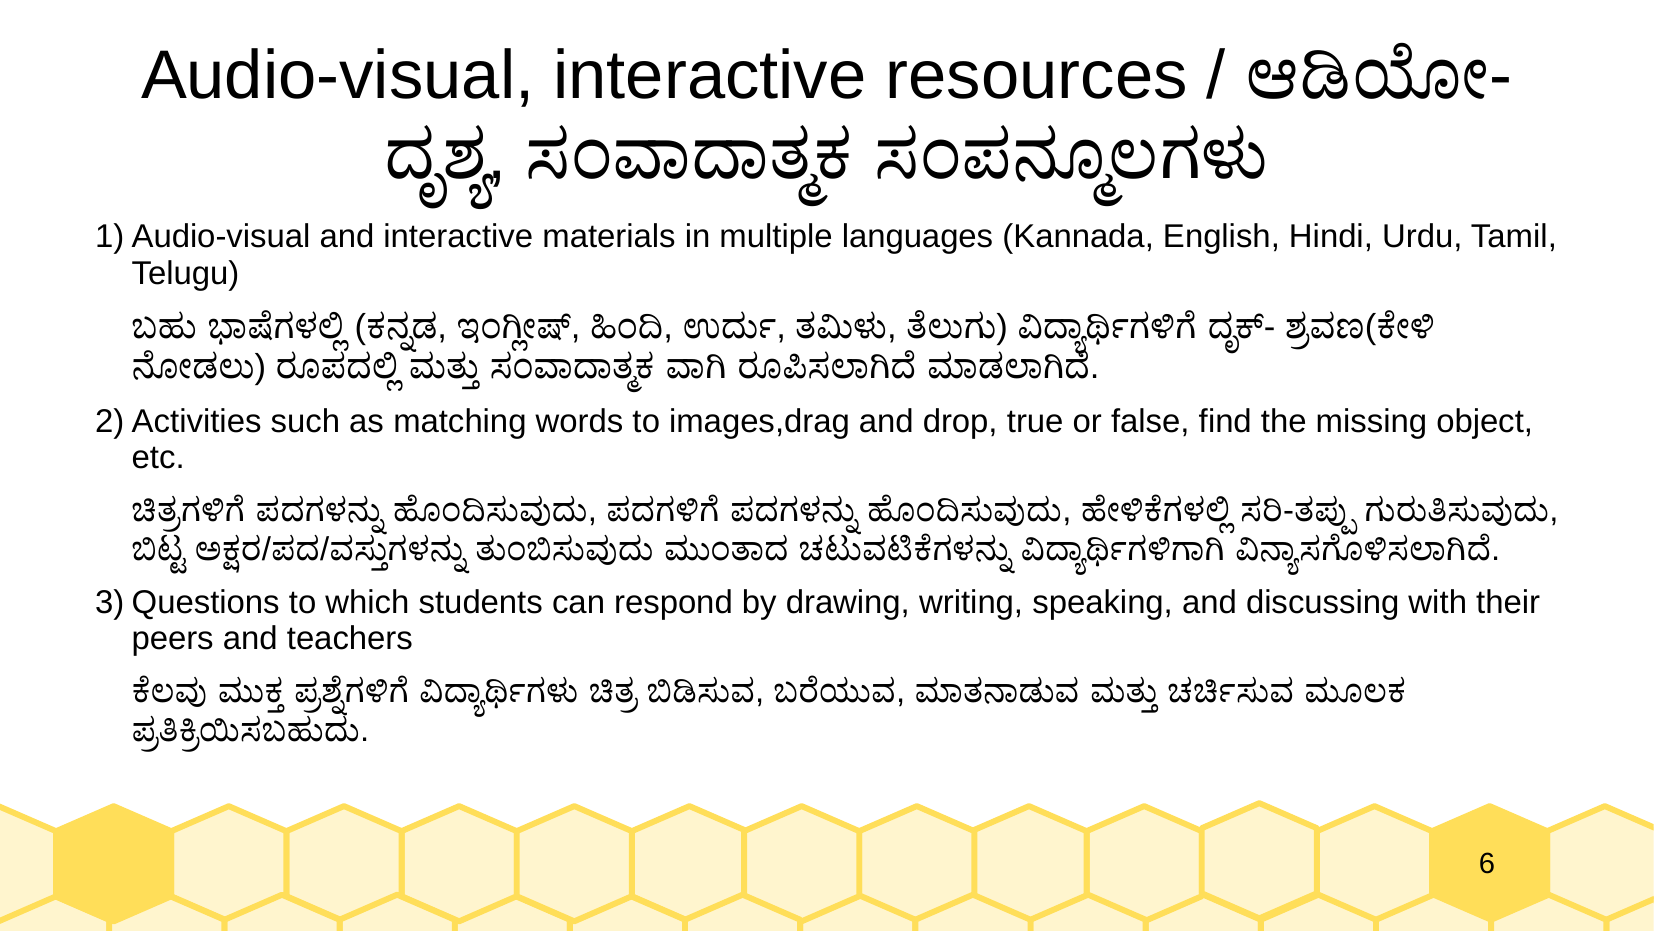

# Audio-visual, interactive resources / ಆಡಿಯೋ-ದೃಶ್ಯ, ಸಂವಾದಾತ್ಮಕ ಸಂಪನ್ಮೂಲಗಳು
Audio-visual and interactive materials in multiple languages (Kannada, English, Hindi, Urdu, Tamil, Telugu)
ಬಹು ಭಾಷೆಗಳಲ್ಲಿ (ಕನ್ನಡ, ಇಂಗ್ಲೀಷ್, ಹಿಂದಿ, ಉರ್ದು, ತಮಿಳು, ತೆಲುಗು) ವಿದ್ಯಾರ್ಥಿಗಳಿಗೆ ದೃಕ್‍- ಶ್ರವಣ(ಕೇಳಿ ನೋಡಲು) ರೂಪದಲ್ಲಿ ಮತ್ತು ಸಂವಾದಾತ್ಮಕ ವಾಗಿ ರೂಪಿಸಲಾಗಿದೆ ಮಾಡಲಾಗಿದೆ.
Activities such as matching words to images,drag and drop, true or false, find the missing object, etc.
ಚಿತ್ರಗಳಿಗೆ ಪದಗಳನ್ನು ಹೊಂದಿಸುವುದು, ಪದಗಳಿಗೆ ಪದಗಳನ್ನು ಹೊಂದಿಸುವುದು, ಹೇಳಿಕೆಗಳಲ್ಲಿ ಸರಿ-ತಪ್ಪು ಗುರುತಿಸುವುದು, ಬಿಟ್ಟ ಅಕ್ಷರ/ಪದ/ವಸ್ತುಗಳನ್ನು ತುಂಬಿಸುವುದು ಮುಂತಾದ ಚಟುವಟಿಕೆಗಳನ್ನು ವಿದ್ಯಾರ್ಥಿಗಳಿಗಾಗಿ ವಿನ್ಯಾಸಗೊಳಿಸಲಾಗಿದೆ.
Questions to which students can respond by drawing, writing, speaking, and discussing with their peers and teachers
ಕೆಲವು ಮುಕ್ತ ಪ್ರಶ್ನೆಗಳಿಗೆ ವಿದ್ಯಾರ್ಥಿಗಳು ಚಿತ್ರ ಬಿಡಿಸುವ, ಬರೆಯುವ, ಮಾತನಾಡುವ ಮತ್ತು ಚರ್ಚಿಸುವ ಮೂಲಕ ಪ್ರತಿಕ್ರಿಯಿಸಬಹುದು.